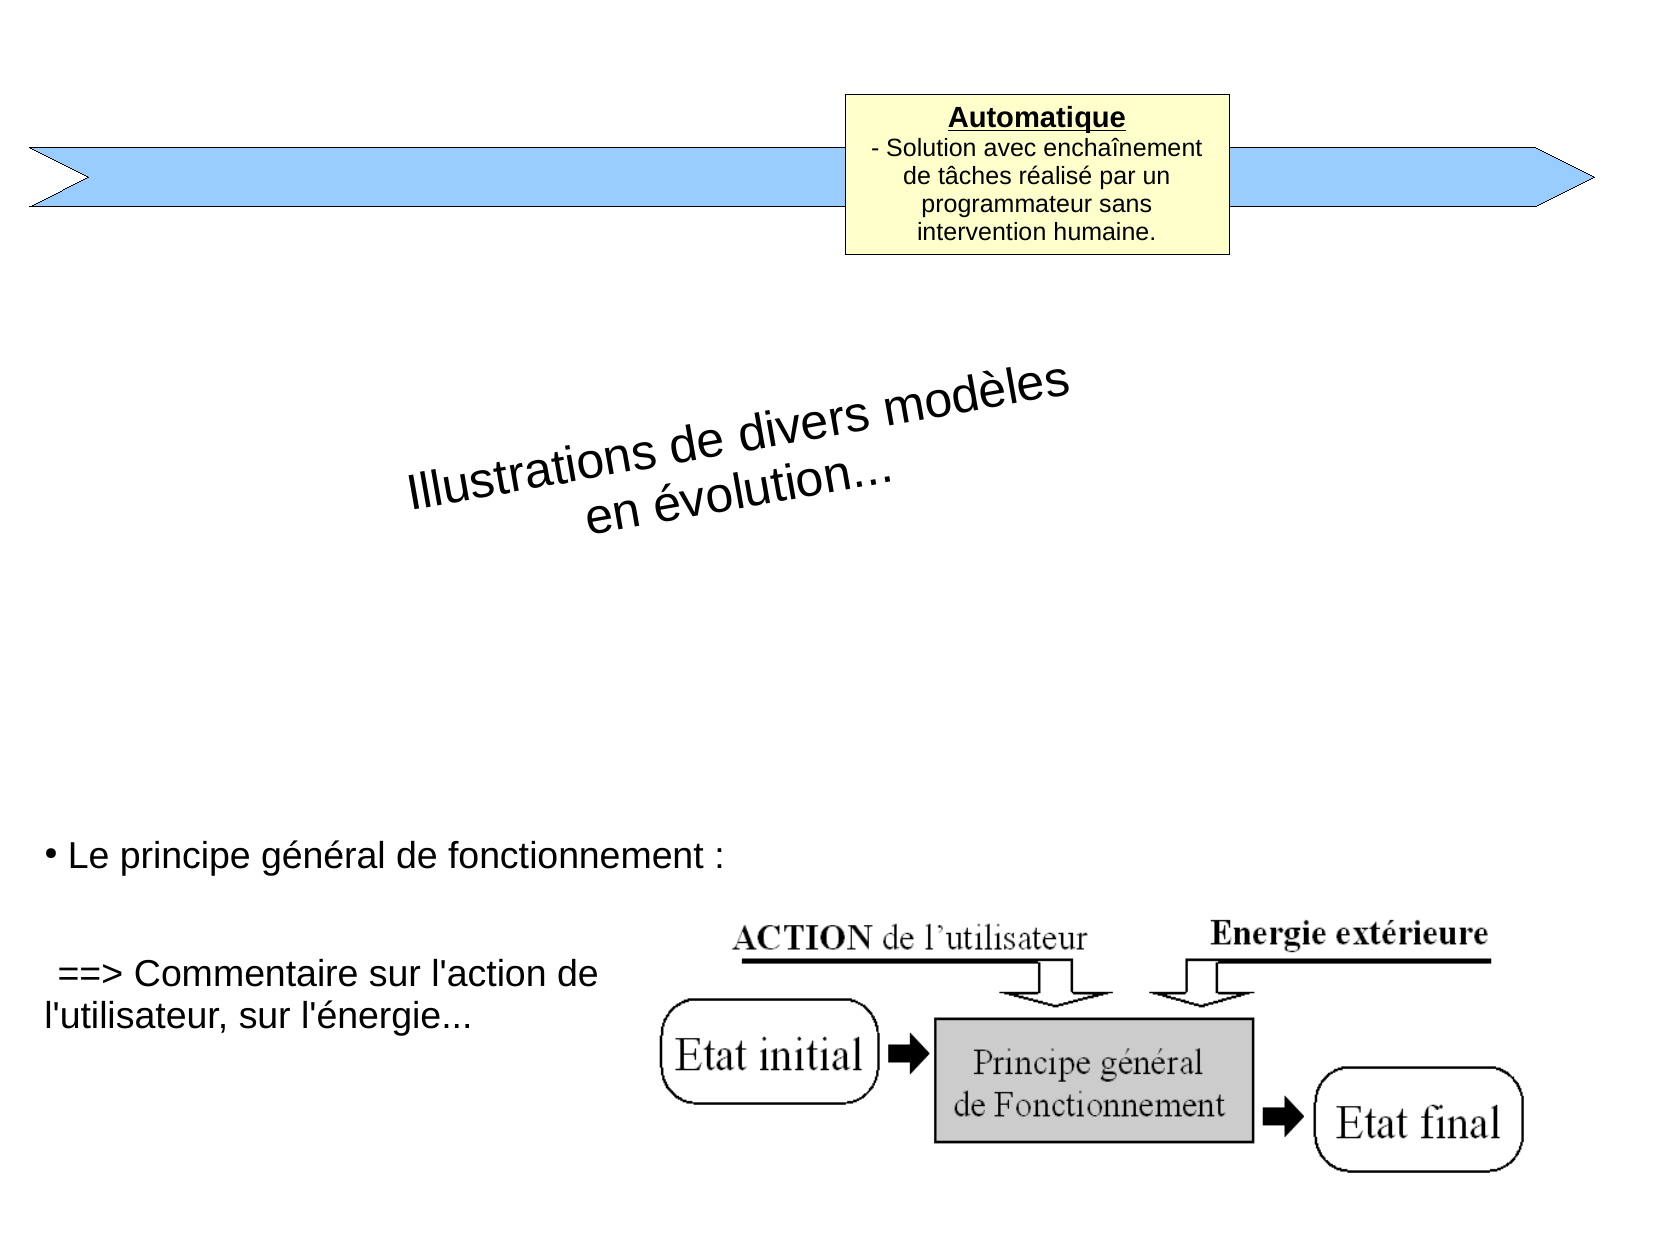

| Automatique - Solution avec enchaînement de tâches réalisé par un programmateur sans intervention humaine. |
| --- |
Illustrations de divers modèles en évolution...
 Le principe général de fonctionnement :
==> Commentaire sur l'action de l'utilisateur, sur l'énergie...